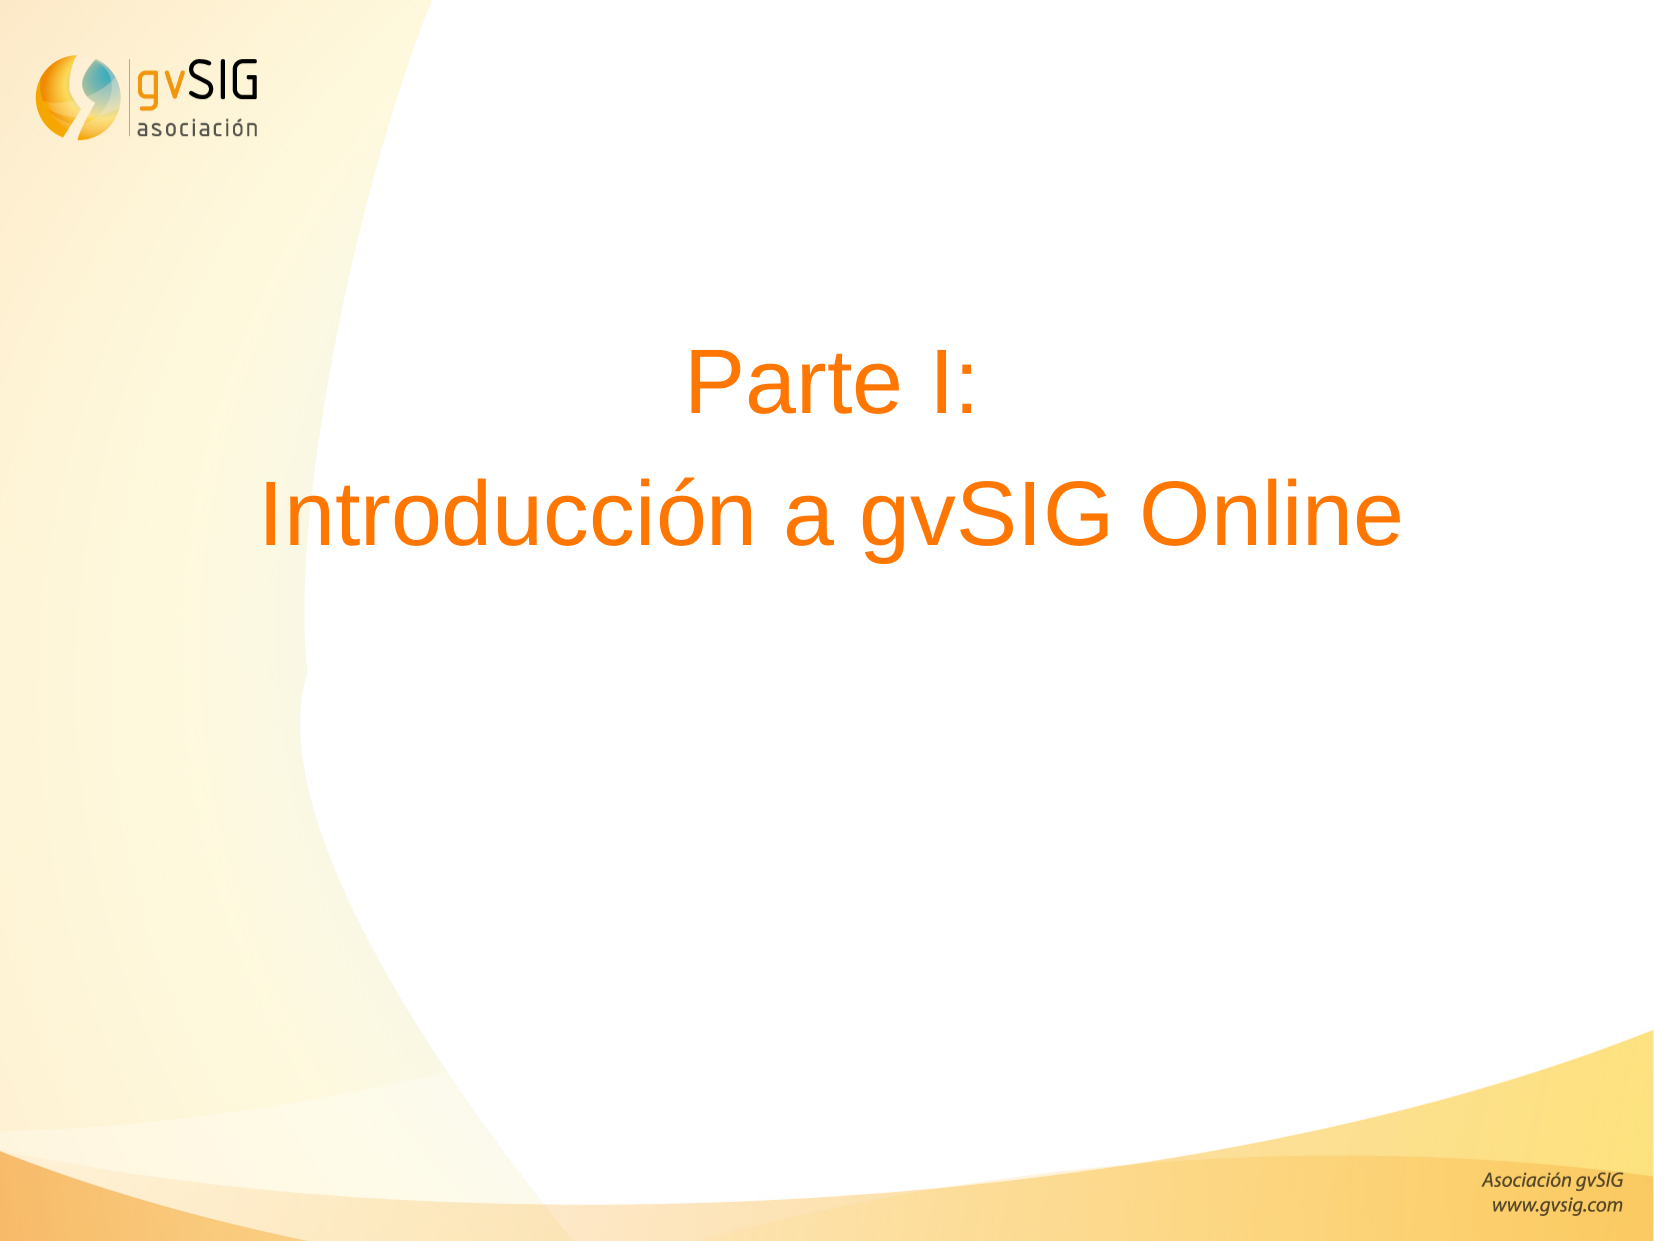

#
Parte I:
Introducción a gvSIG Online